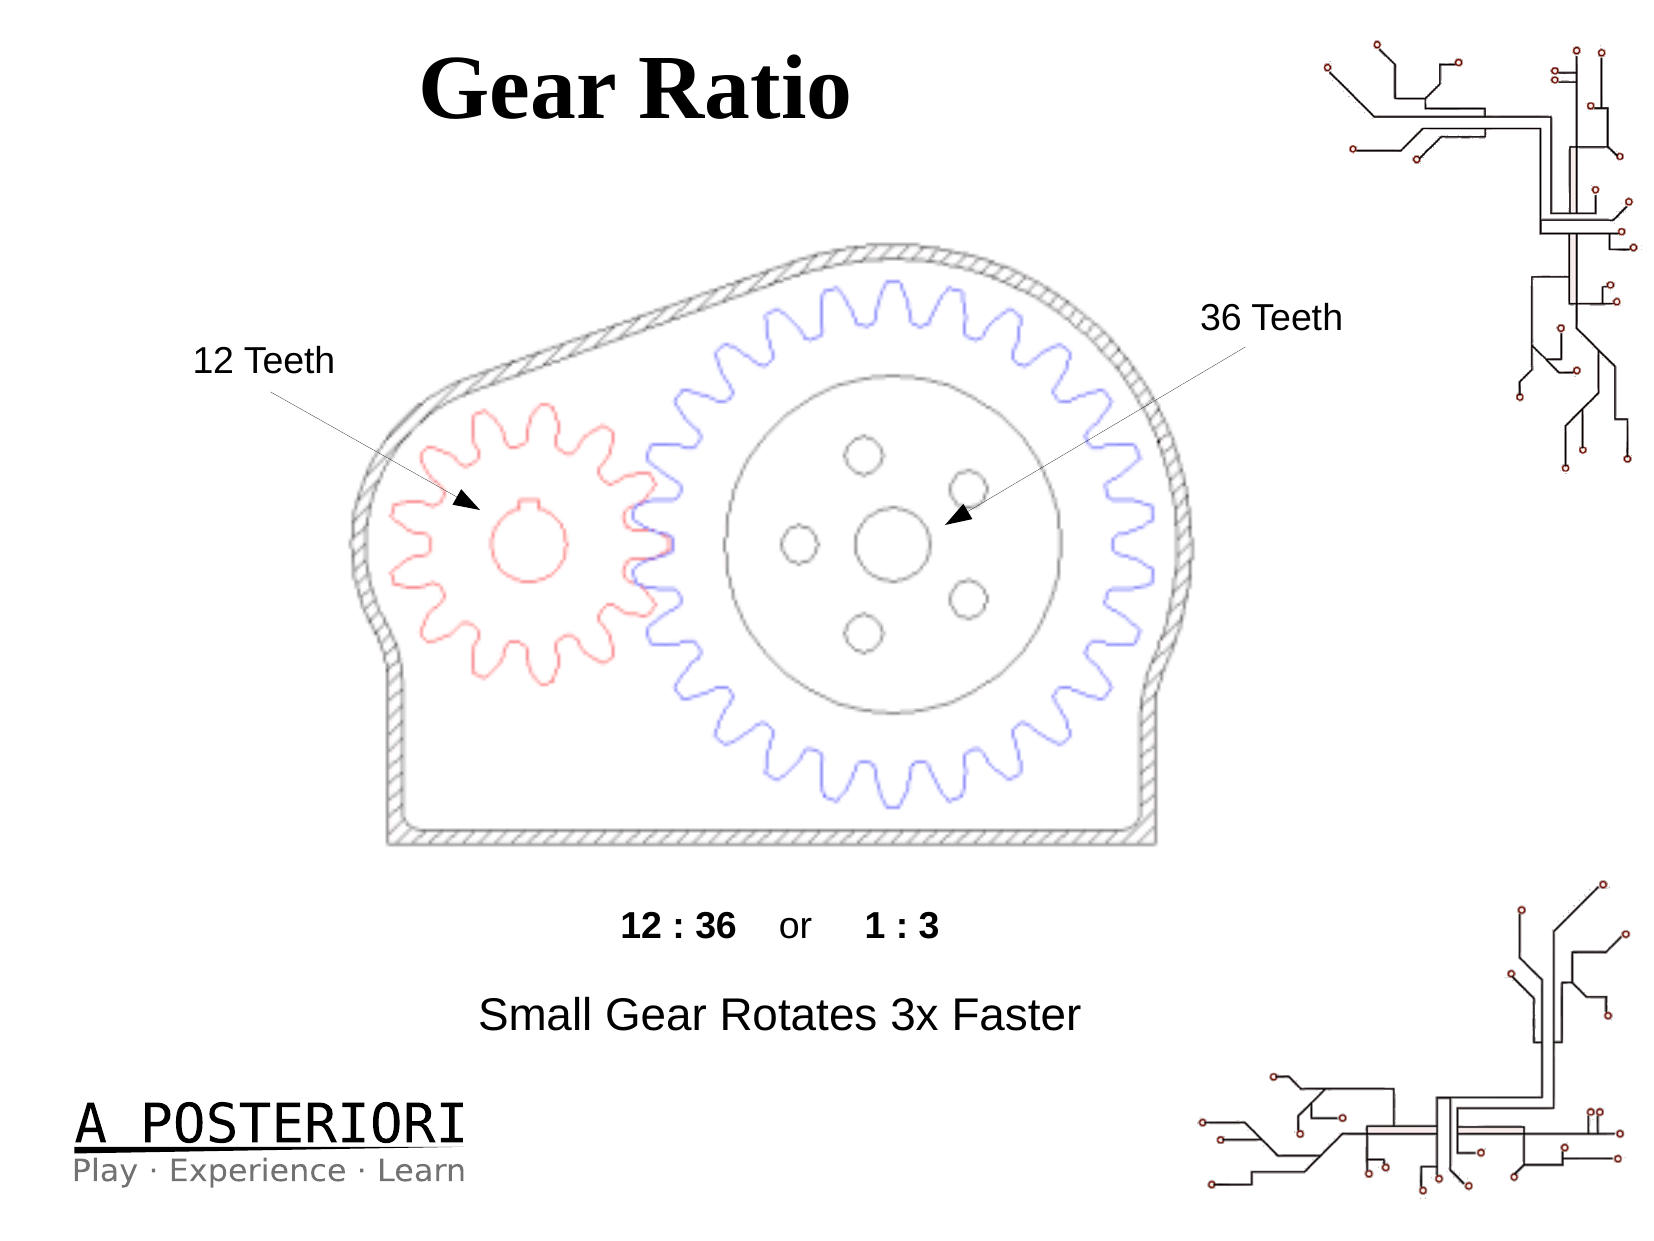

# Gear Ratio
36 Teeth
12 Teeth
12 : 36 or 1 : 3
Small Gear Rotates 3x Faster